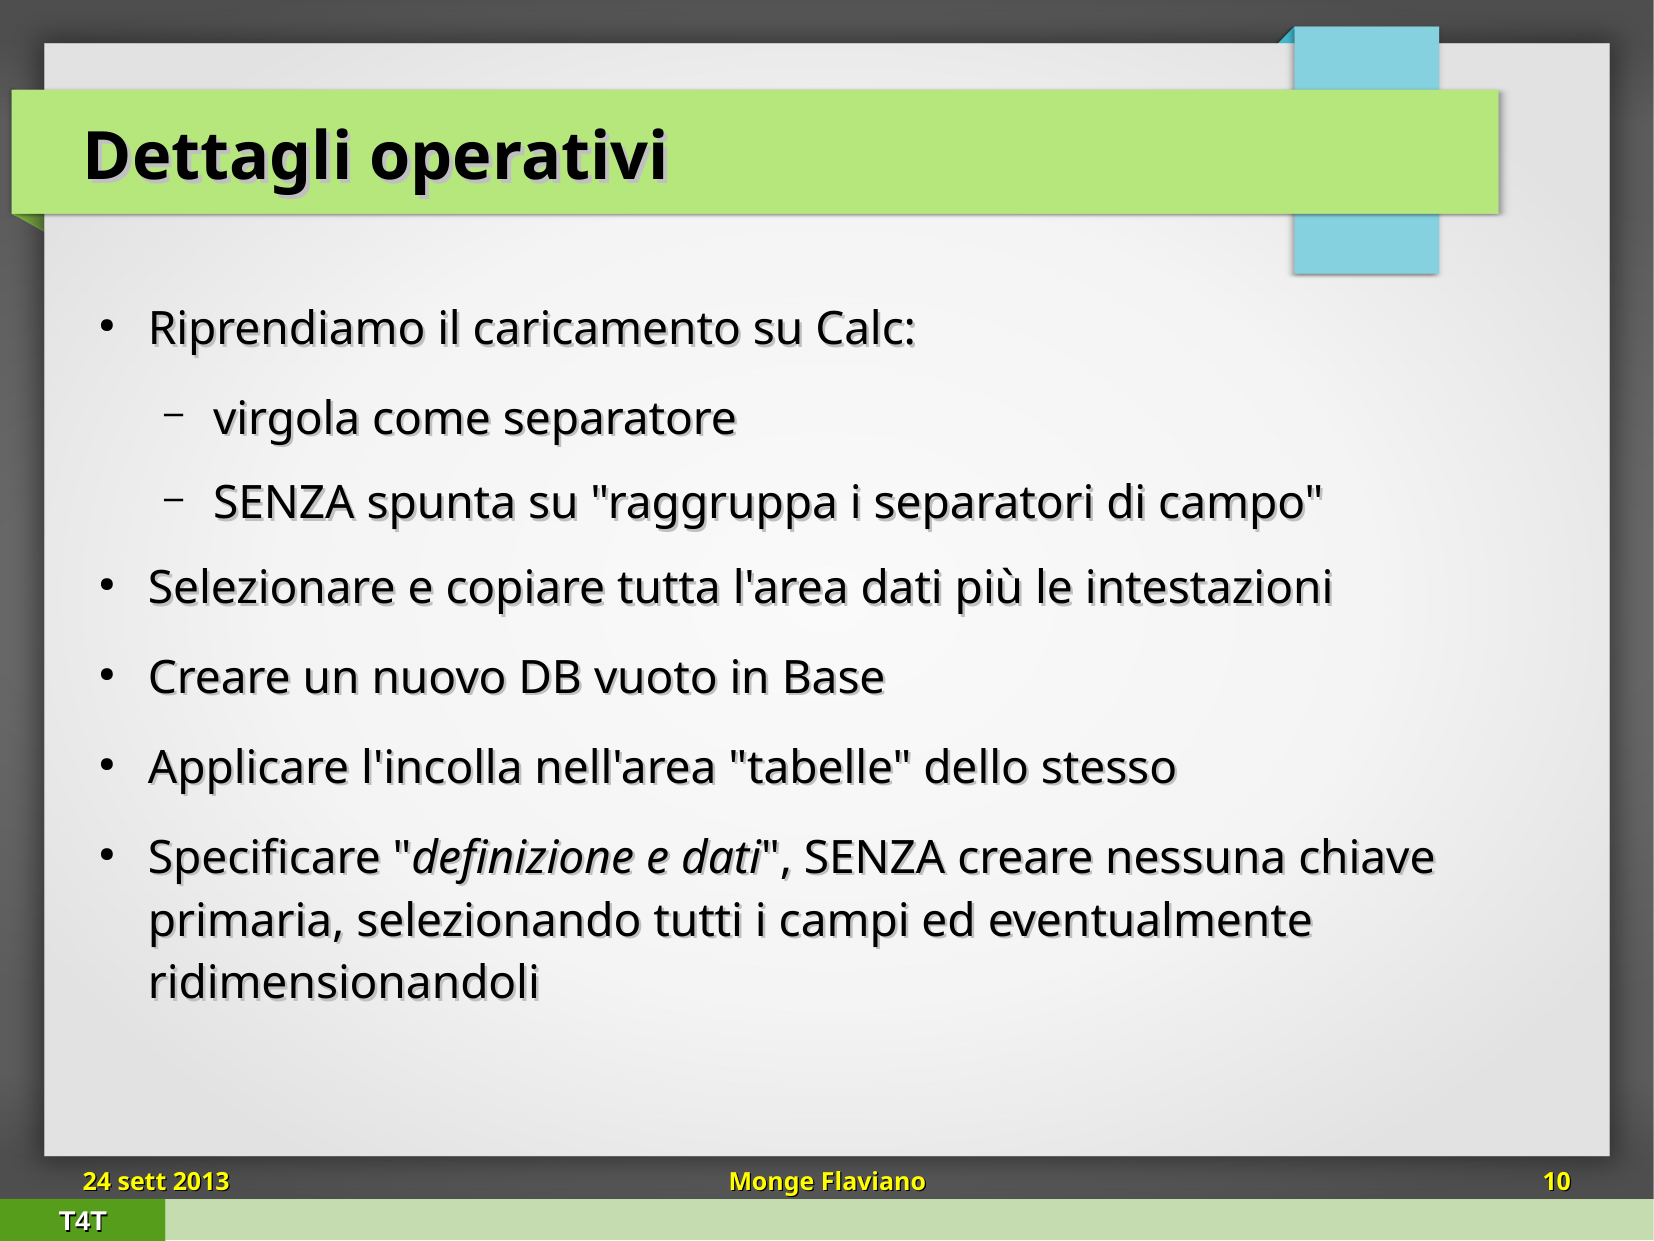

# Dettagli operativi
Riprendiamo il caricamento su Calc:
virgola come separatore
SENZA spunta su "raggruppa i separatori di campo"
Selezionare e copiare tutta l'area dati più le intestazioni
Creare un nuovo DB vuoto in Base
Applicare l'incolla nell'area "tabelle" dello stesso
Specificare "definizione e dati", SENZA creare nessuna chiave primaria, selezionando tutti i campi ed eventualmente ridimensionandoli
24 sett 2013
Monge Flaviano
10